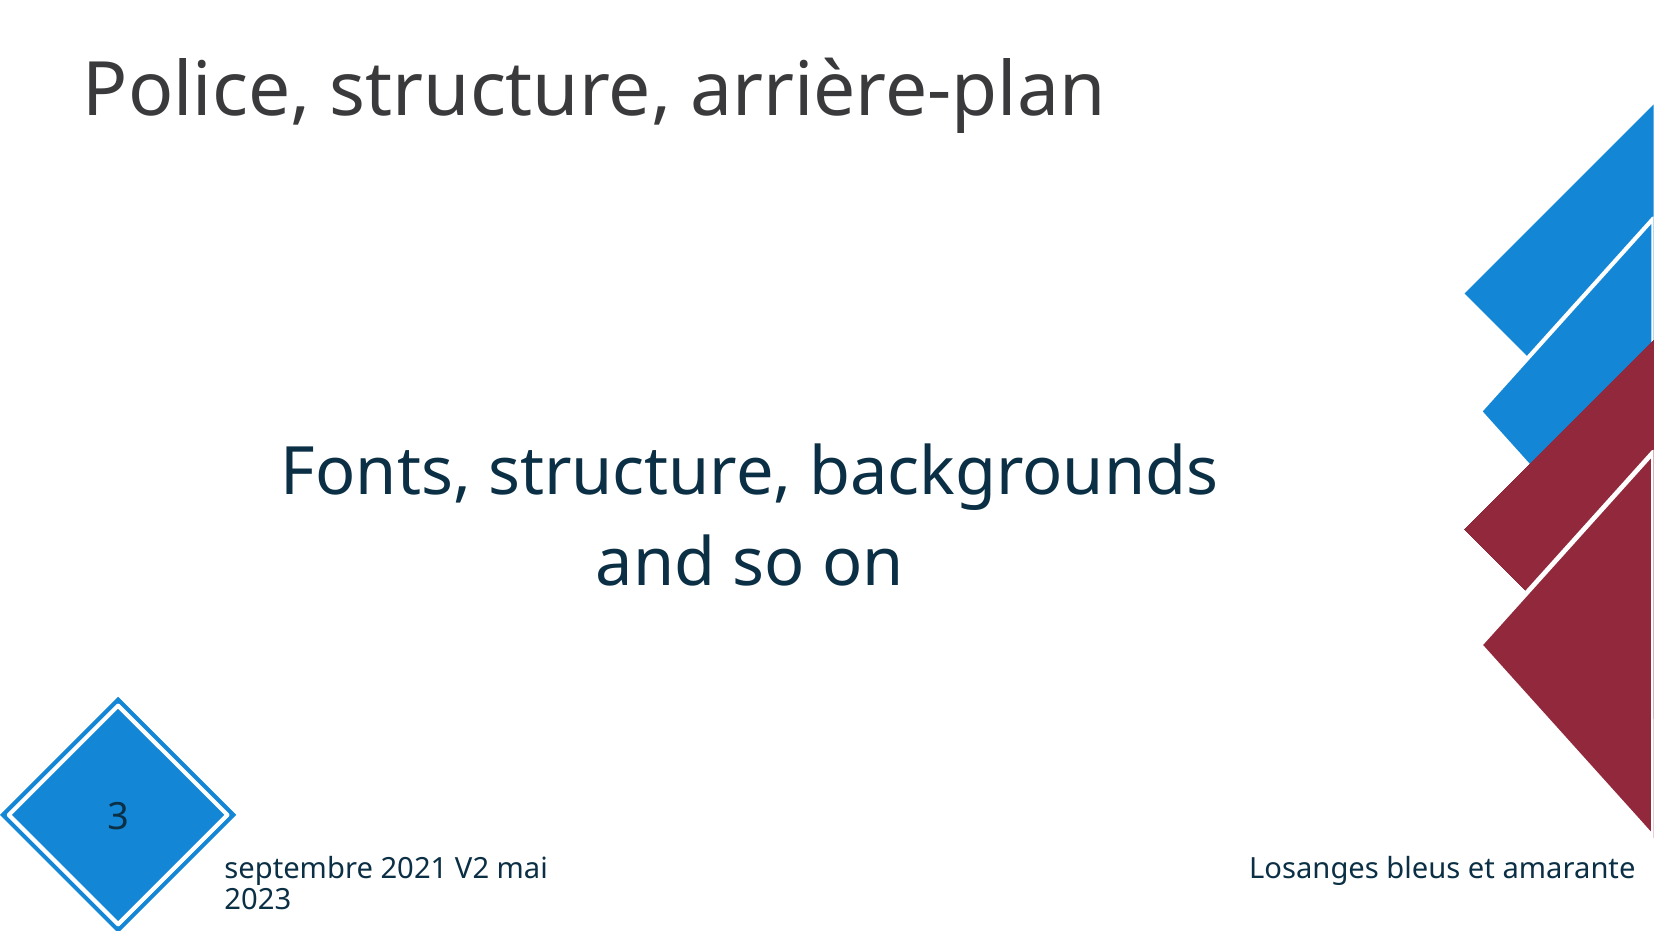

# Police, structure, arrière-plan
Fonts, structure, backgrounds
and so on
3
septembre 2021 V2 mai 2023
Losanges bleus et amarante